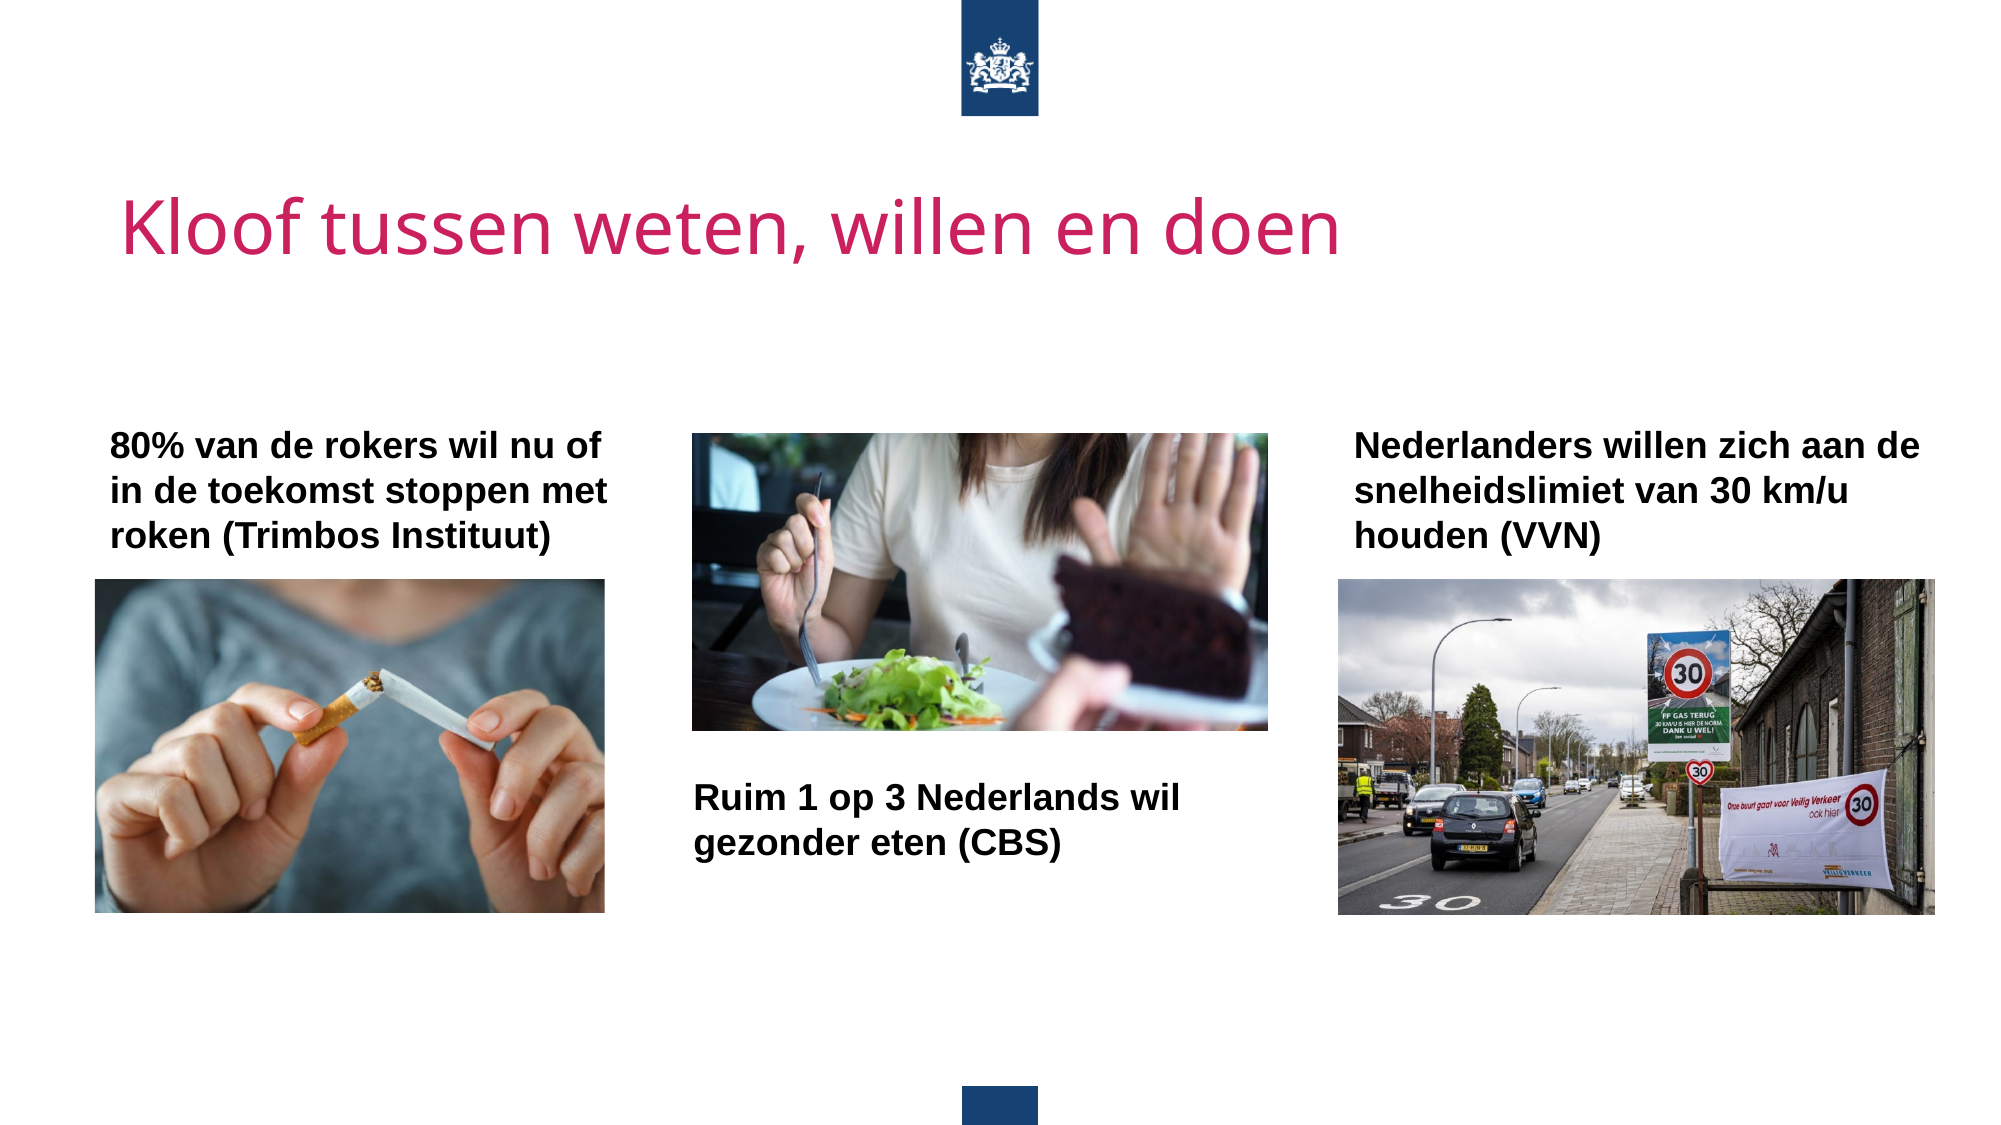

# Kloof tussen weten, willen en doen
80% van de rokers wil nu of in de toekomst stoppen met roken (Trimbos Instituut)
Nederlanders willen zich aan de snelheidslimiet van 30 km/u houden (VVN)
Ruim 1 op 3 Nederlands wil gezonder eten (CBS)